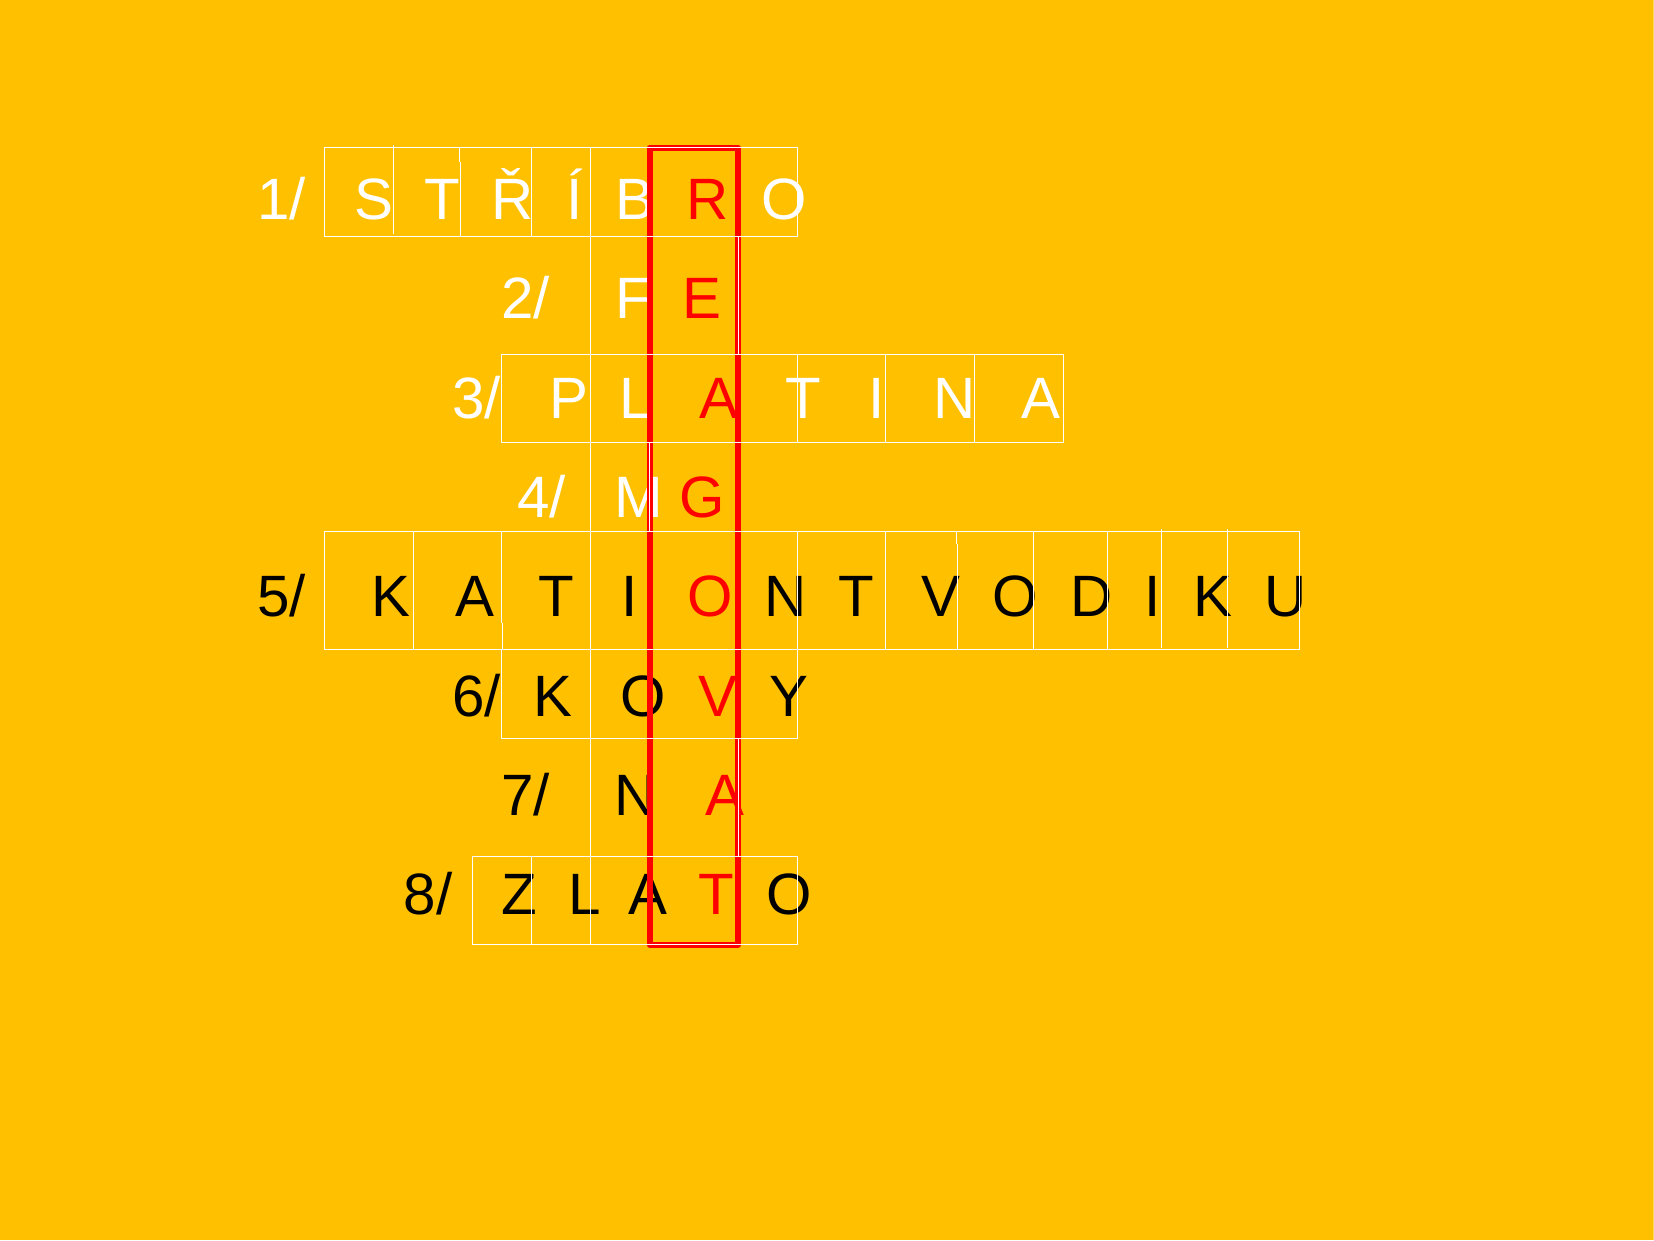

# 1/ S T Ř Í B R O
 2/ F E
 3/ P L A T I N A
 4/ M G
 5/ K A T I O N T V O D I K U
 6/ K O V Y
 7/ N A
 8/ Z L A T O